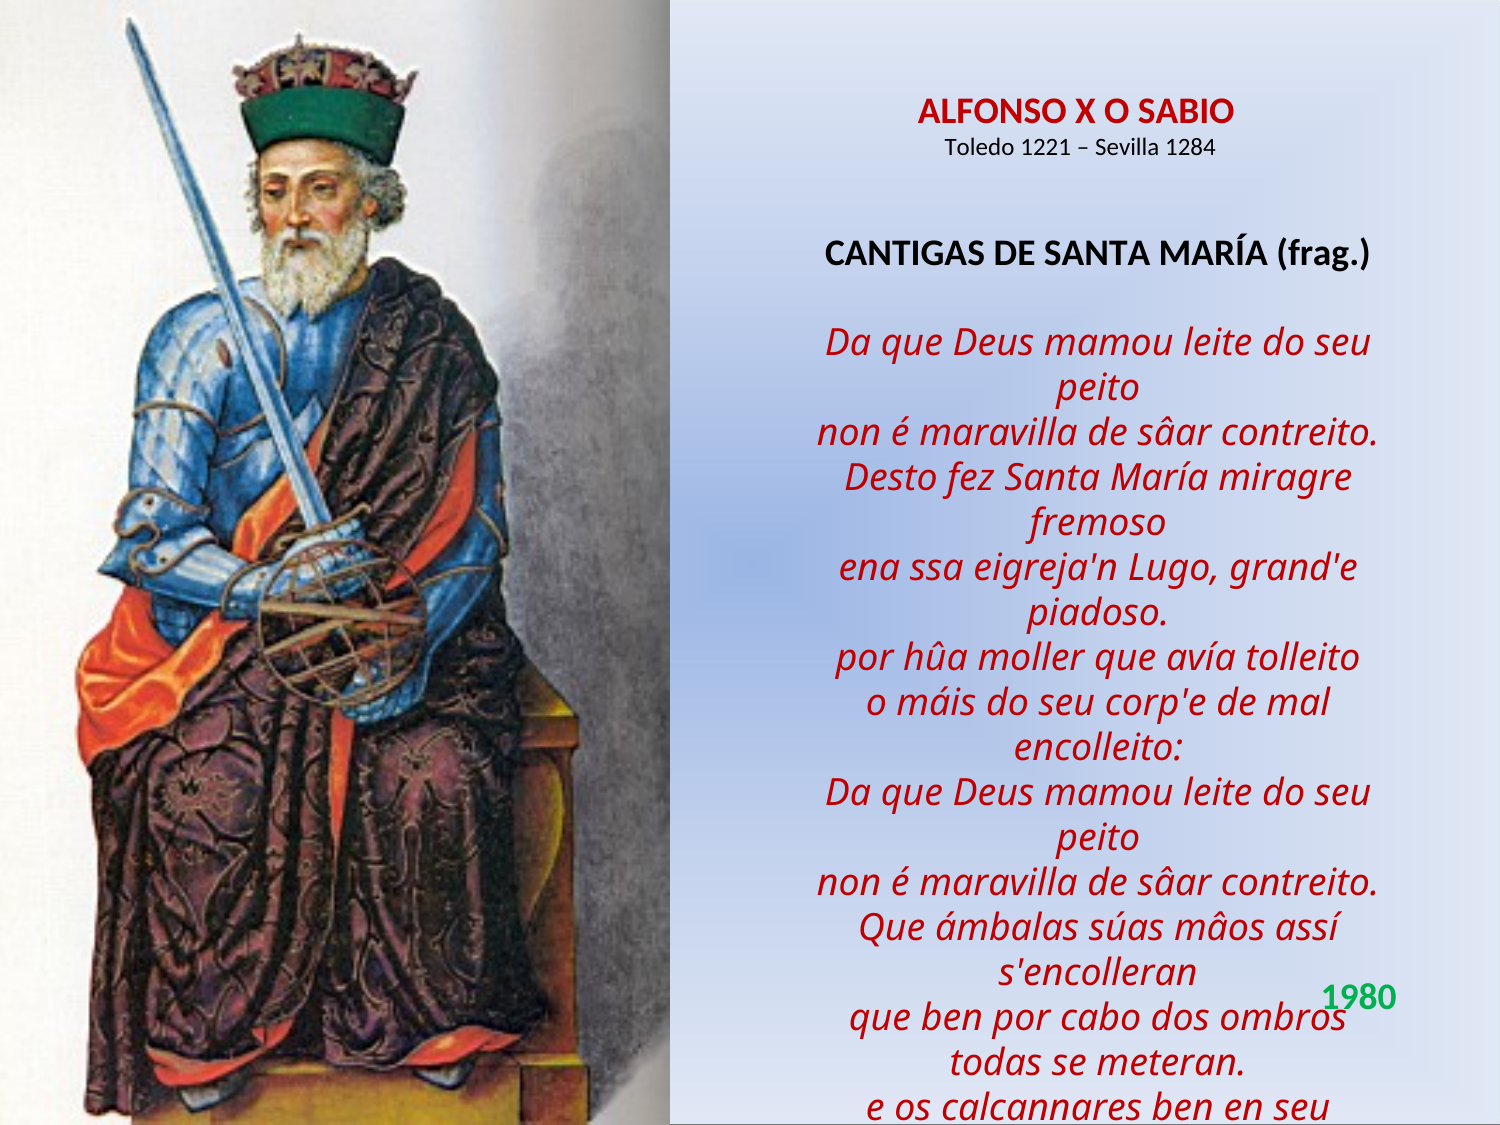

ALFONSO X O SABIO
Toledo 1221 – Sevilla 1284
CANTIGAS DE SANTA MARÍA (frag.)
Da que Deus mamou leite do seu peito
non é maravilla de sâar contreito.
Desto fez Santa María miragre fremoso
ena ssa eigreja'n Lugo, grand'e piadoso.
por hûa moller que avía tolleito
o máis do seu corp'e de mal encolleito:
Da que Deus mamou leite do seu peito
non é maravilla de sâar contreito.
Que ámbalas súas mâos assí s'encolleran
que ben por cabo dos ombros todas se meteran.
e os calcannares ben en seu dereito
se meteron todos no corpo maltreito.
Da que Deus mamou leite do seu peito
nan é maravilla de sâar contreito.
1980